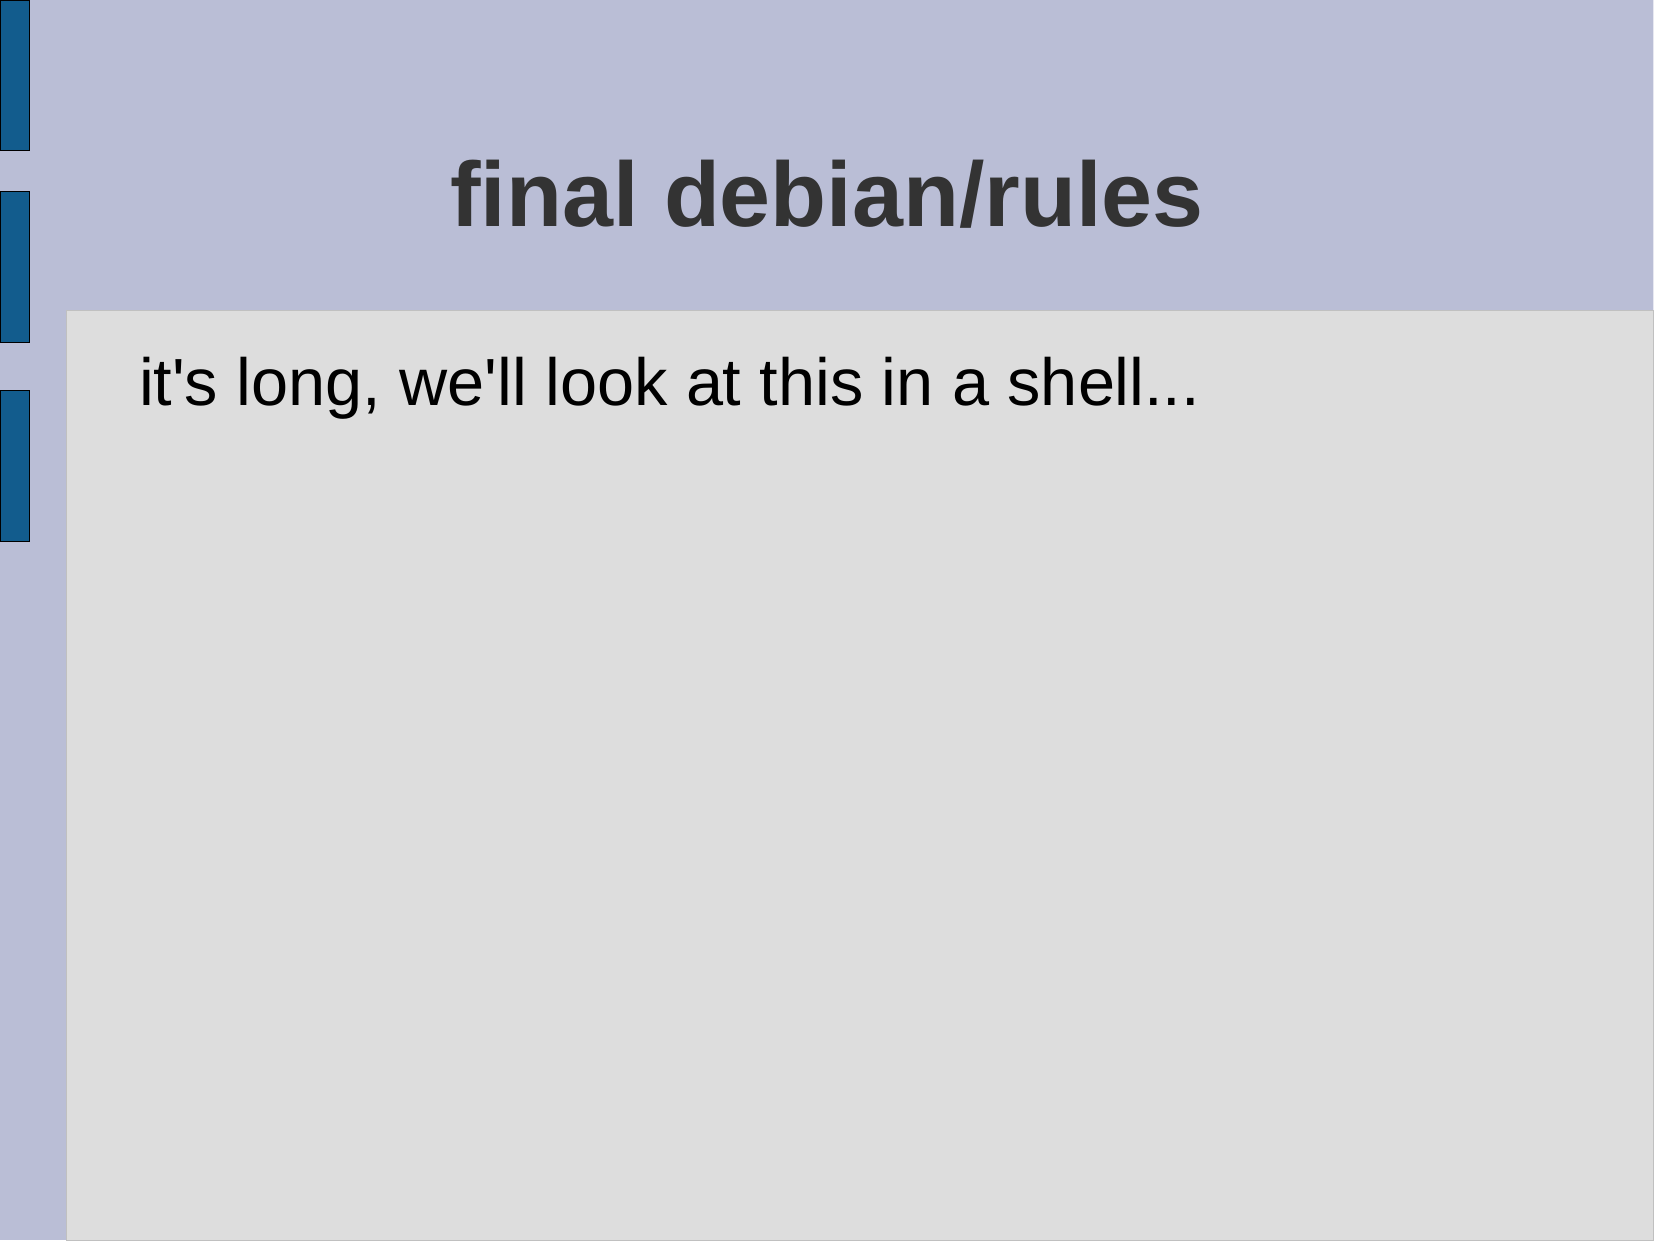

# final debian/rules
it's long, we'll look at this in a shell...